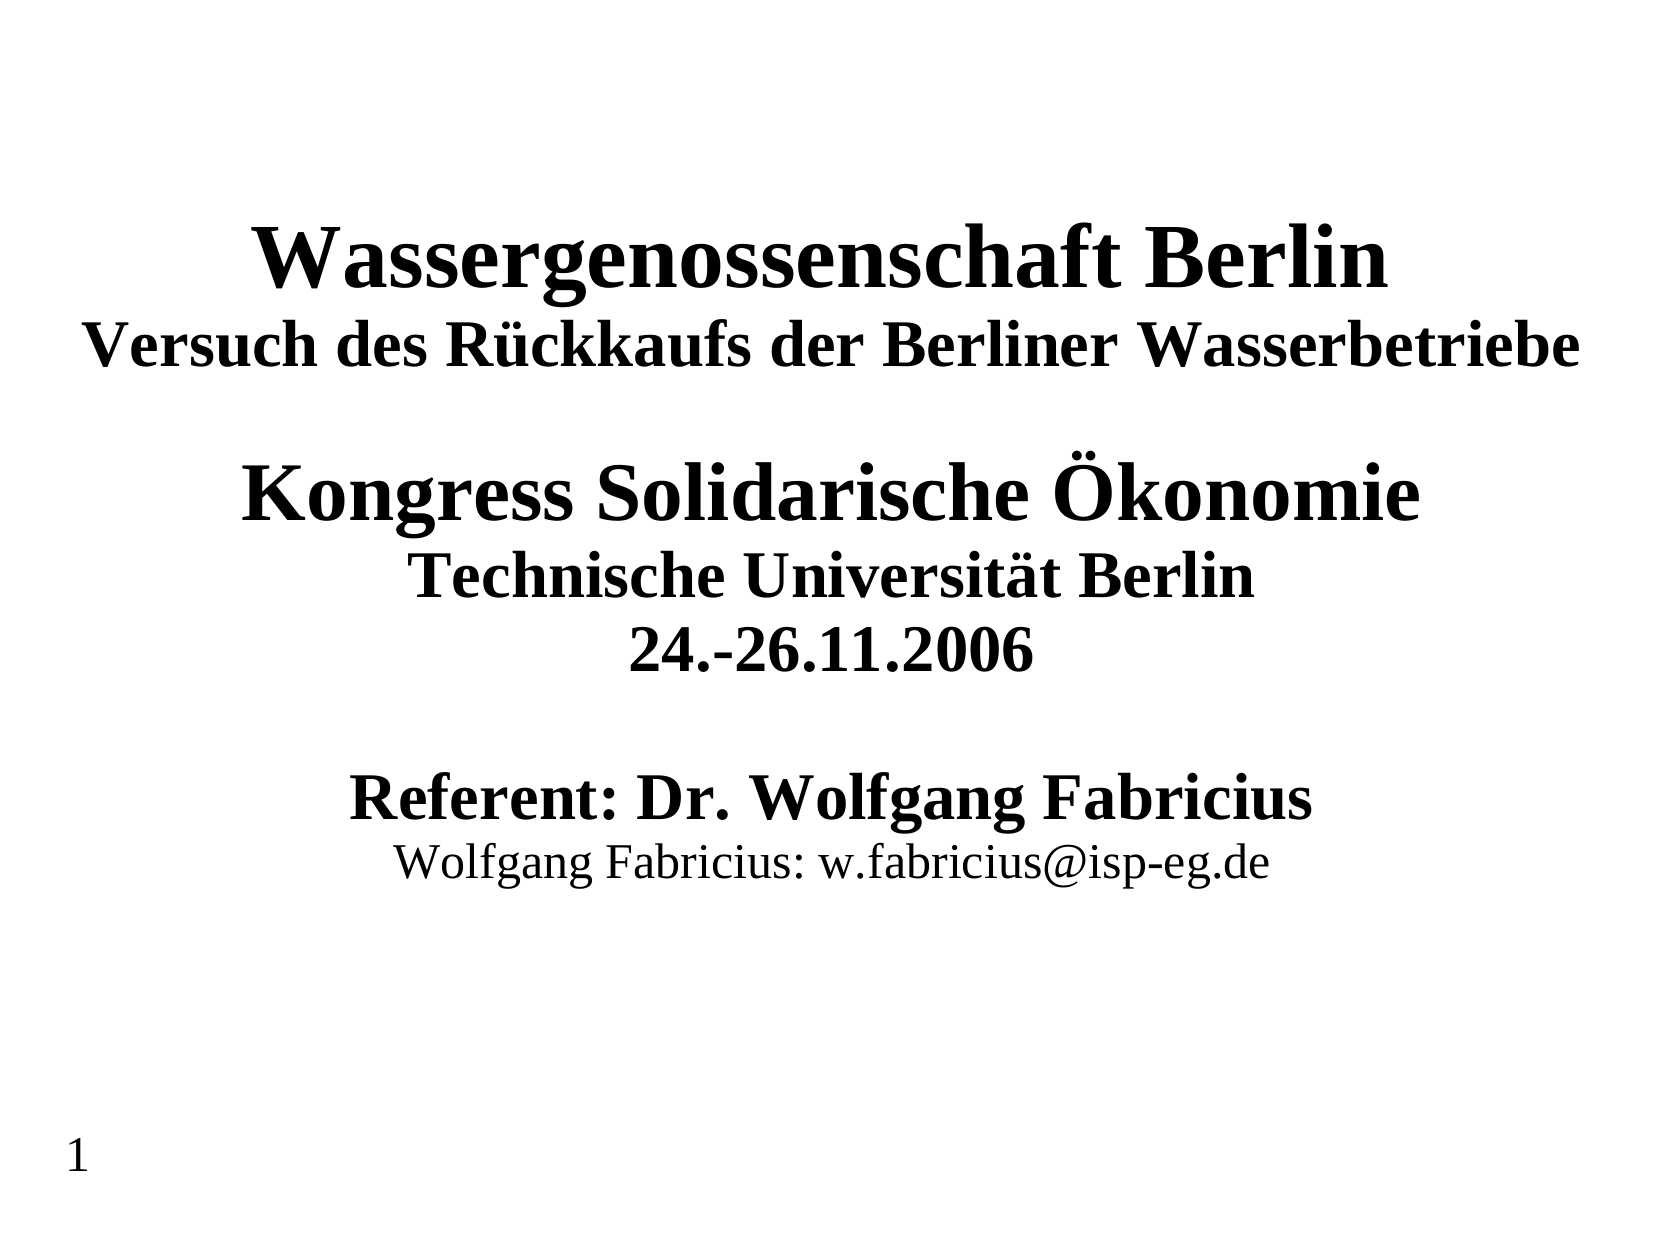

Wassergenossenschaft Berlin
Versuch des Rückkaufs der Berliner Wasserbetriebe
Kongress Solidarische Ökonomie
Technische Universität Berlin
24.-26.11.2006
Referent: Dr. Wolfgang Fabricius
Wolfgang Fabricius: w.fabricius@isp-eg.de